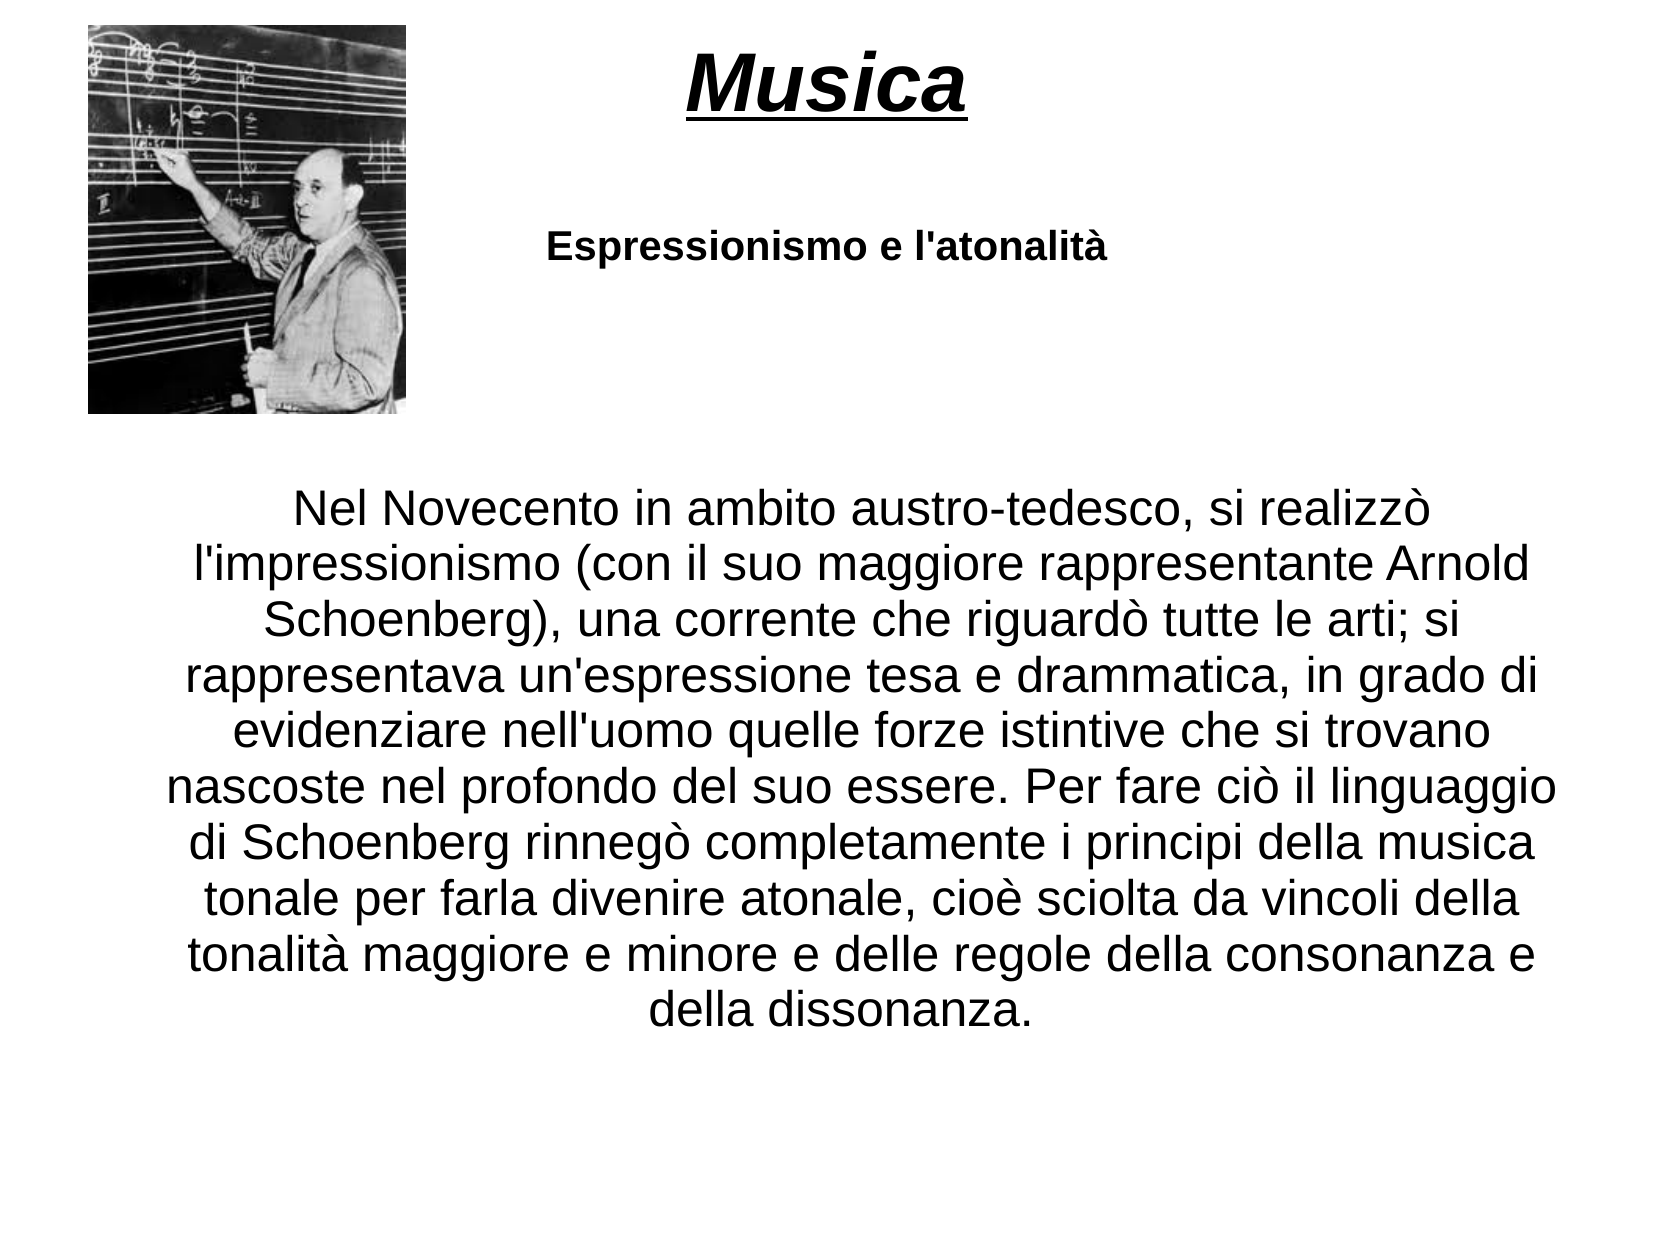

# Musica Espressionismo e l'atonalità
Nel Novecento in ambito austro-tedesco, si realizzò l'impressionismo (con il suo maggiore rappresentante Arnold Schoenberg), una corrente che riguardò tutte le arti; si rappresentava un'espressione tesa e drammatica, in grado di evidenziare nell'uomo quelle forze istintive che si trovano nascoste nel profondo del suo essere. Per fare ciò il linguaggio di Schoenberg rinnegò completamente i principi della musica tonale per farla divenire atonale, cioè sciolta da vincoli della tonalità maggiore e minore e delle regole della consonanza e della dissonanza.